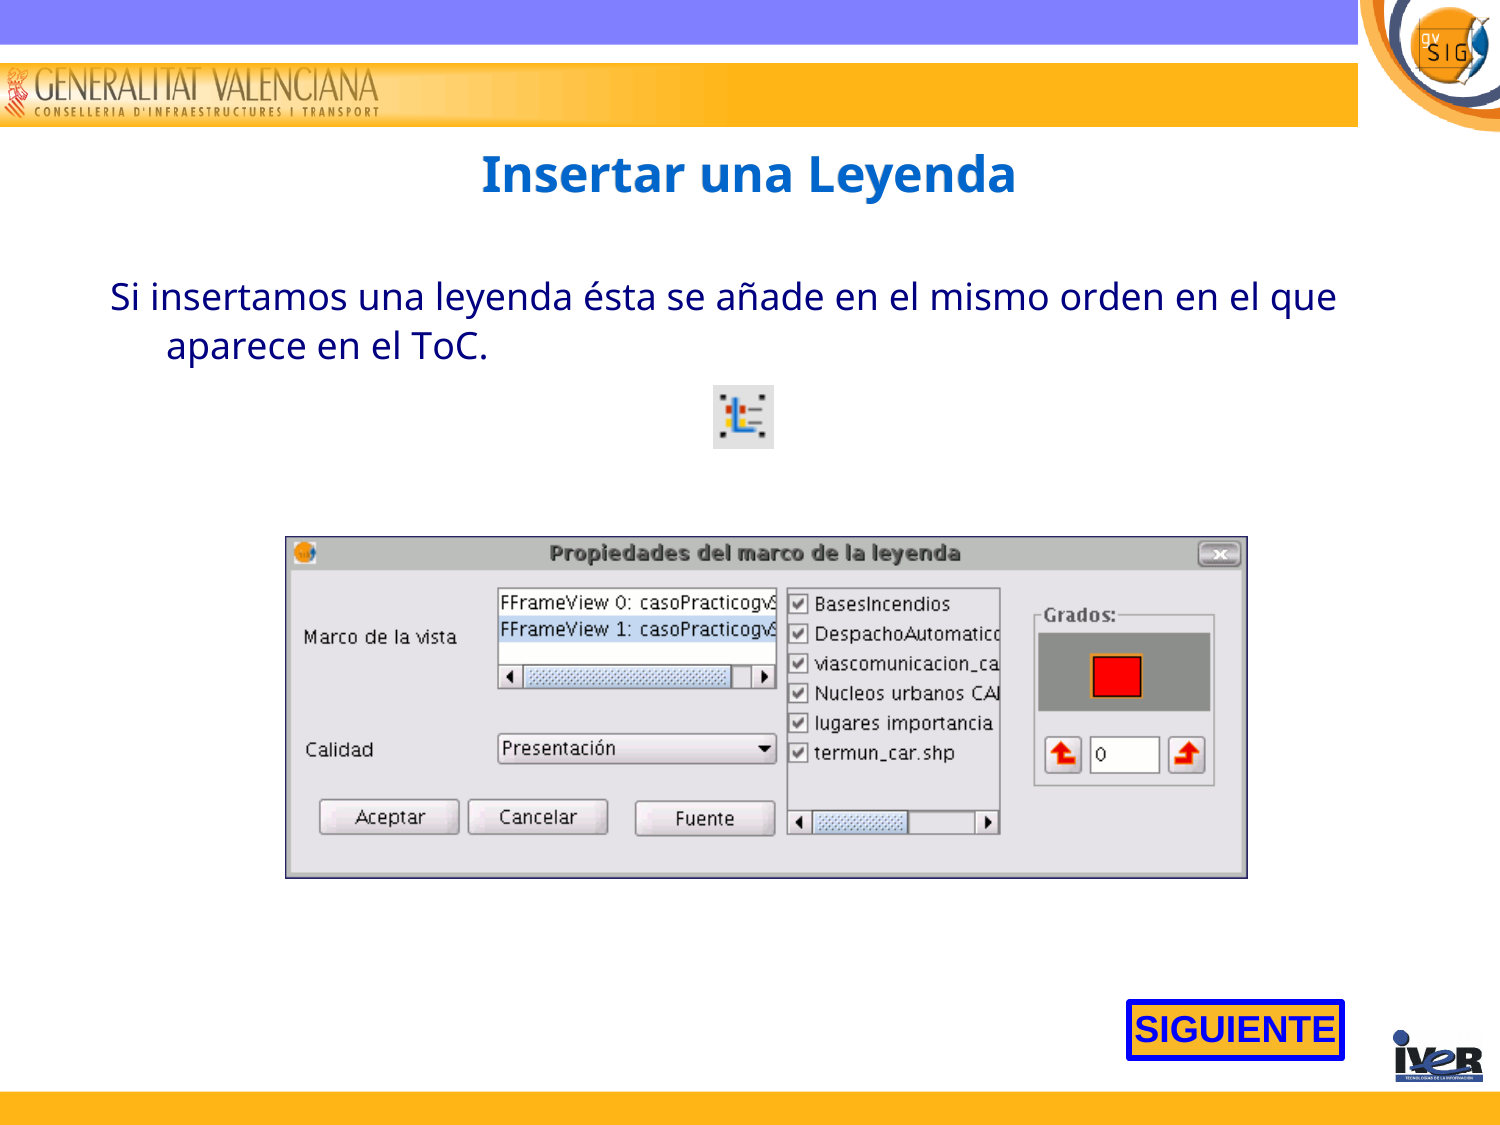

# Insertar una Leyenda
Si insertamos una leyenda ésta se añade en el mismo orden en el que aparece en el ToC.
SIGUIENTE